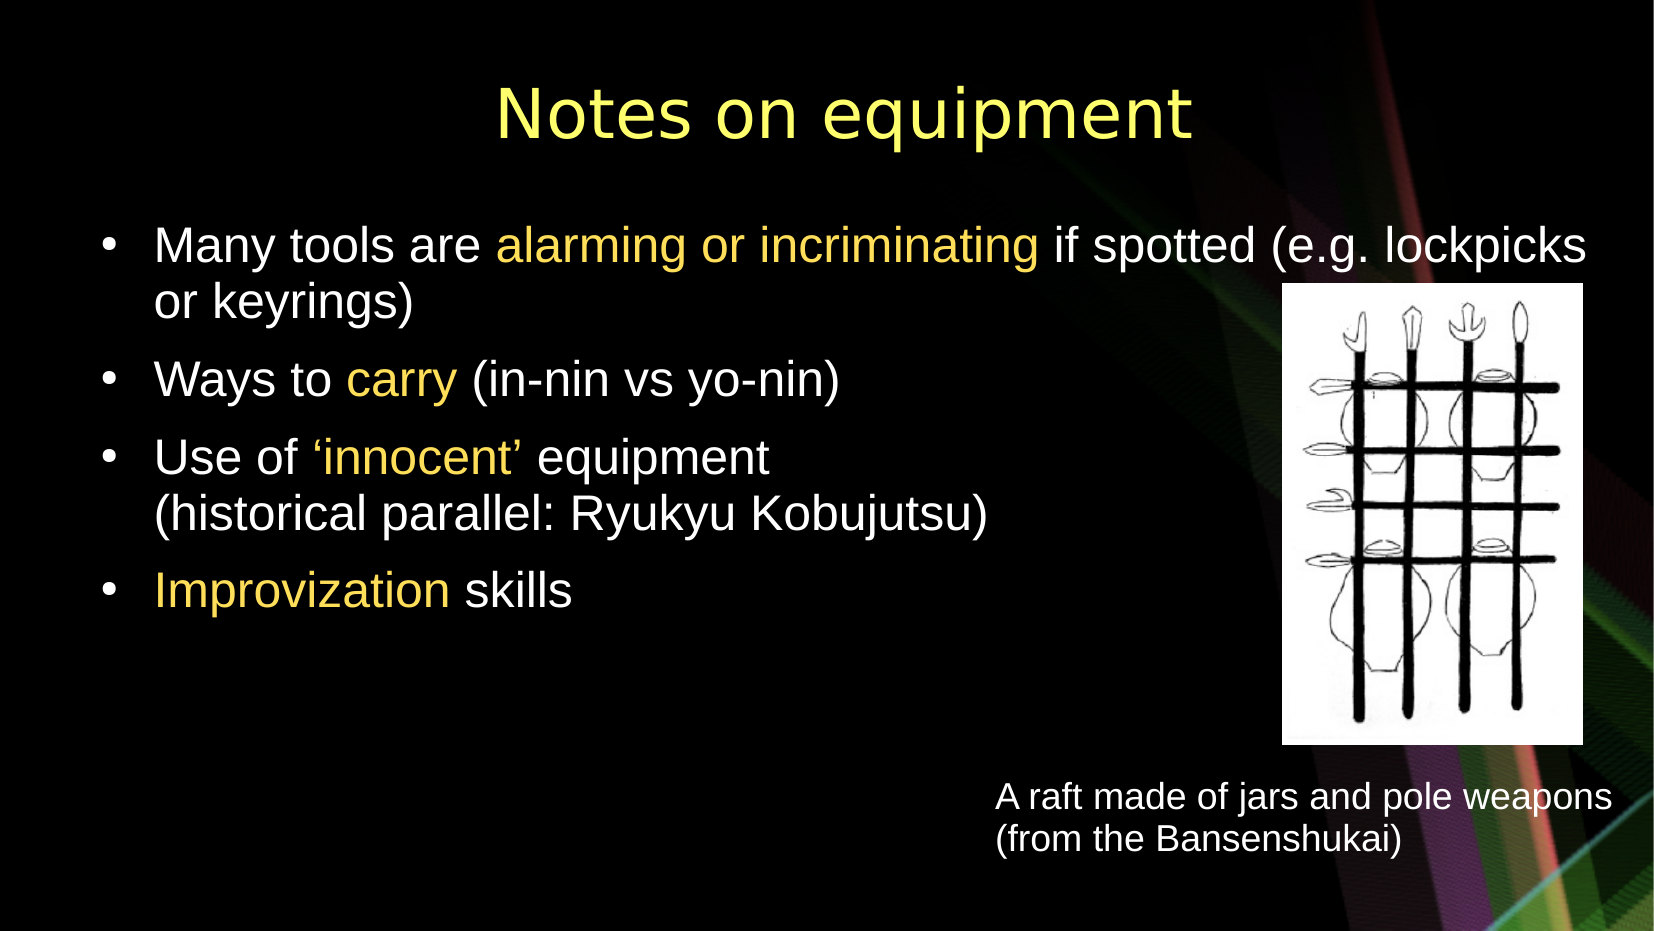

# Notes on equipment
Many tools are alarming or incriminating if spotted (e.g. lockpicks or keyrings)
Ways to carry (in-nin vs yo-nin)
Use of ‘innocent’ equipment
(historical parallel: Ryukyu Kobujutsu)
Improvization skills
A raft made of jars and pole weapons (from the Bansenshukai)